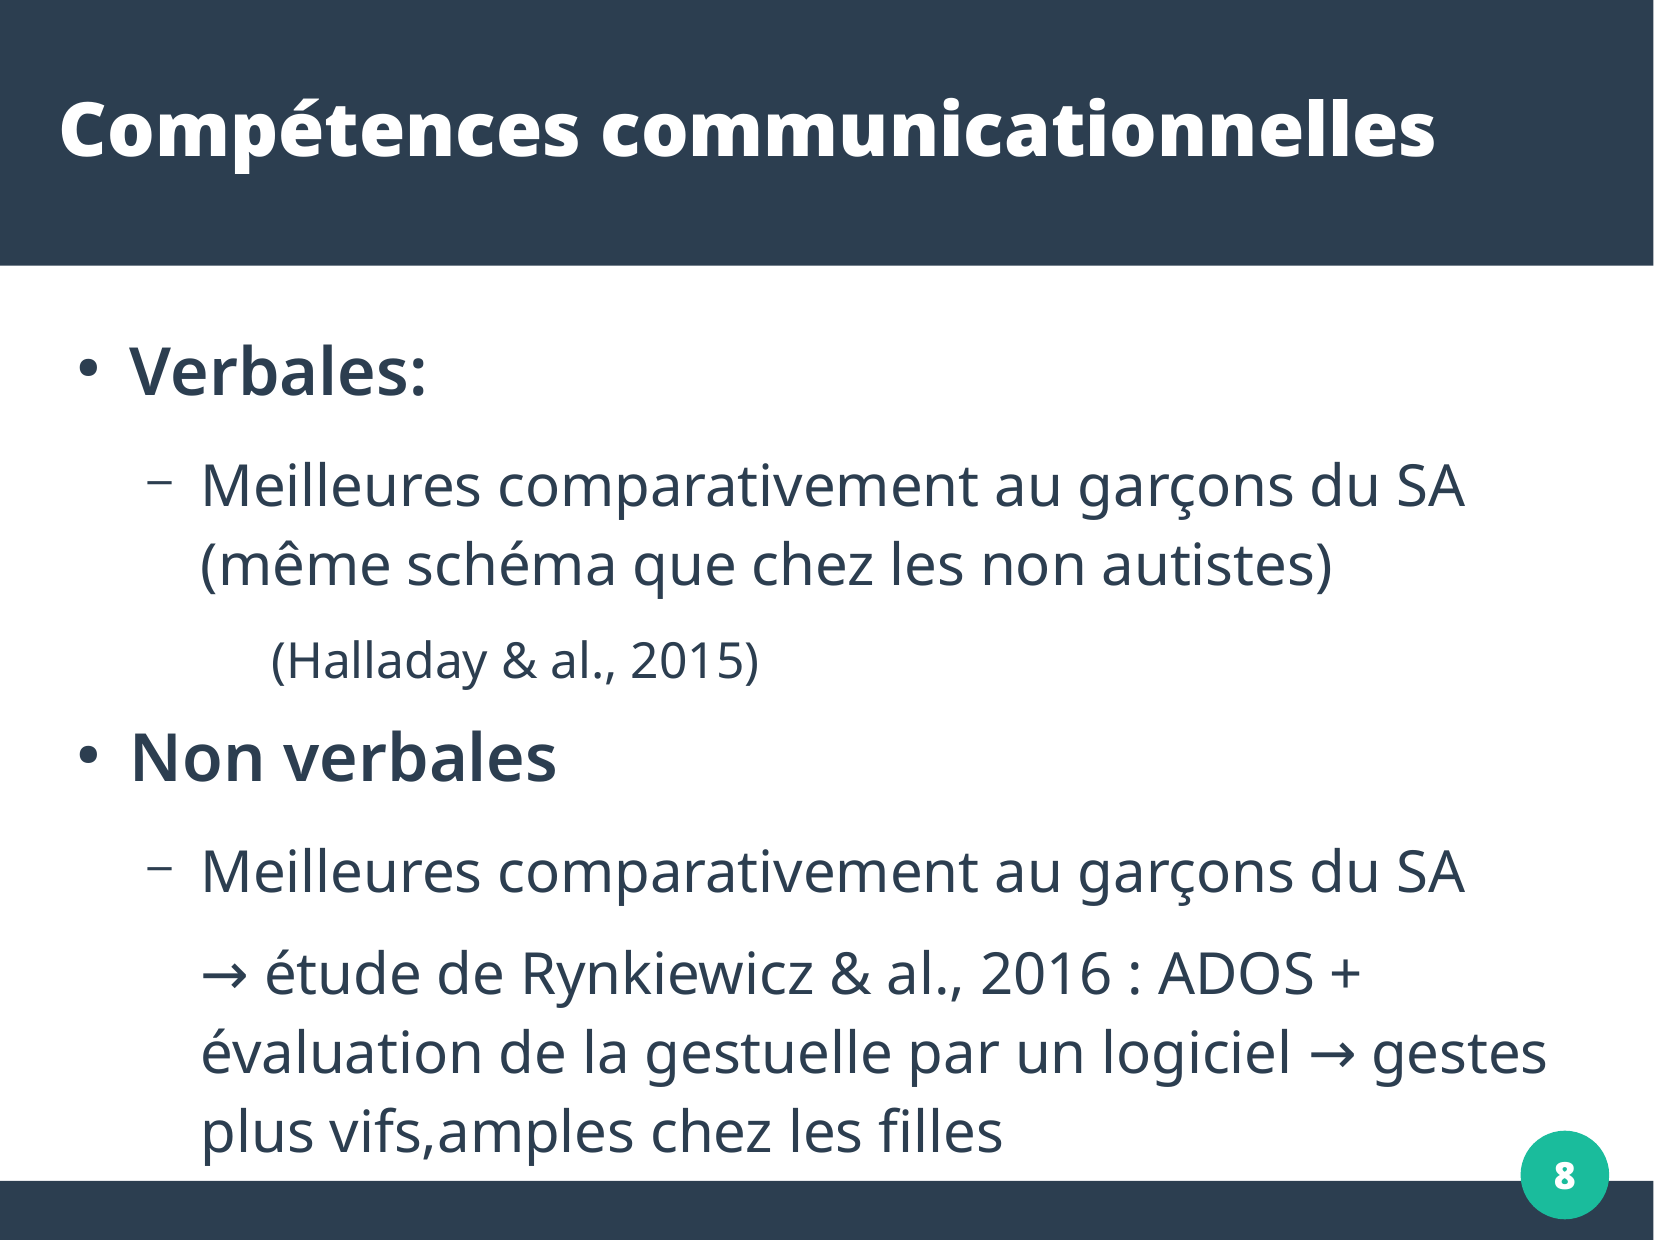

# Compétences communicationnelles
Verbales:
Meilleures comparativement au garçons du SA (même schéma que chez les non autistes)
(Halladay & al., 2015)
Non verbales
Meilleures comparativement au garçons du SA
→ étude de Rynkiewicz & al., 2016 : ADOS + évaluation de la gestuelle par un logiciel → gestes plus vifs,amples chez les filles
8